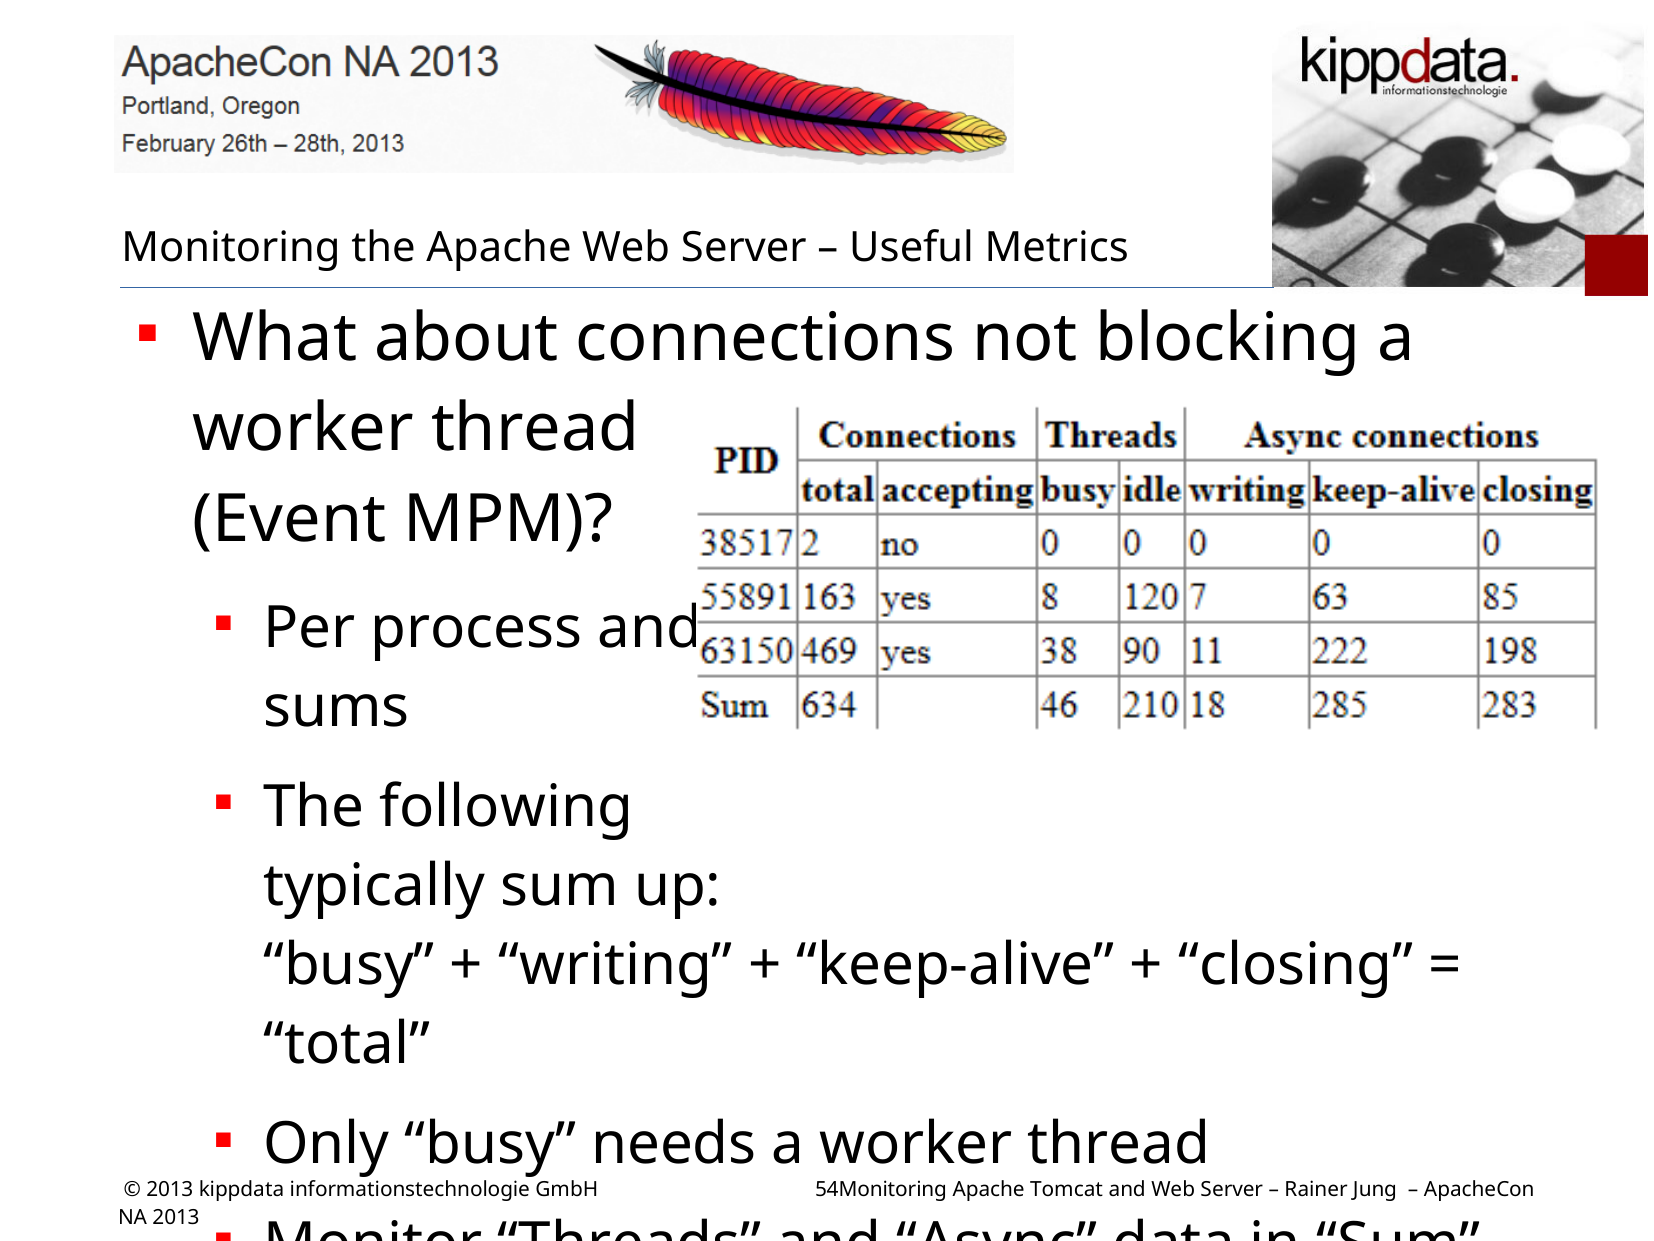

# Monitoring the Apache Web Server – Useful Metrics
What about connections not blocking a worker thread
(Event MPM)?
Per process and
sums
The following
typically sum up:
“busy” + “writing” + “keep-alive” + “closing” = “total”
Only “busy” needs a worker thread
Monitor “Threads” and “Async” data in “Sum” row
All other connections states use a separate poller
Note how few are “busy” compared with the other states